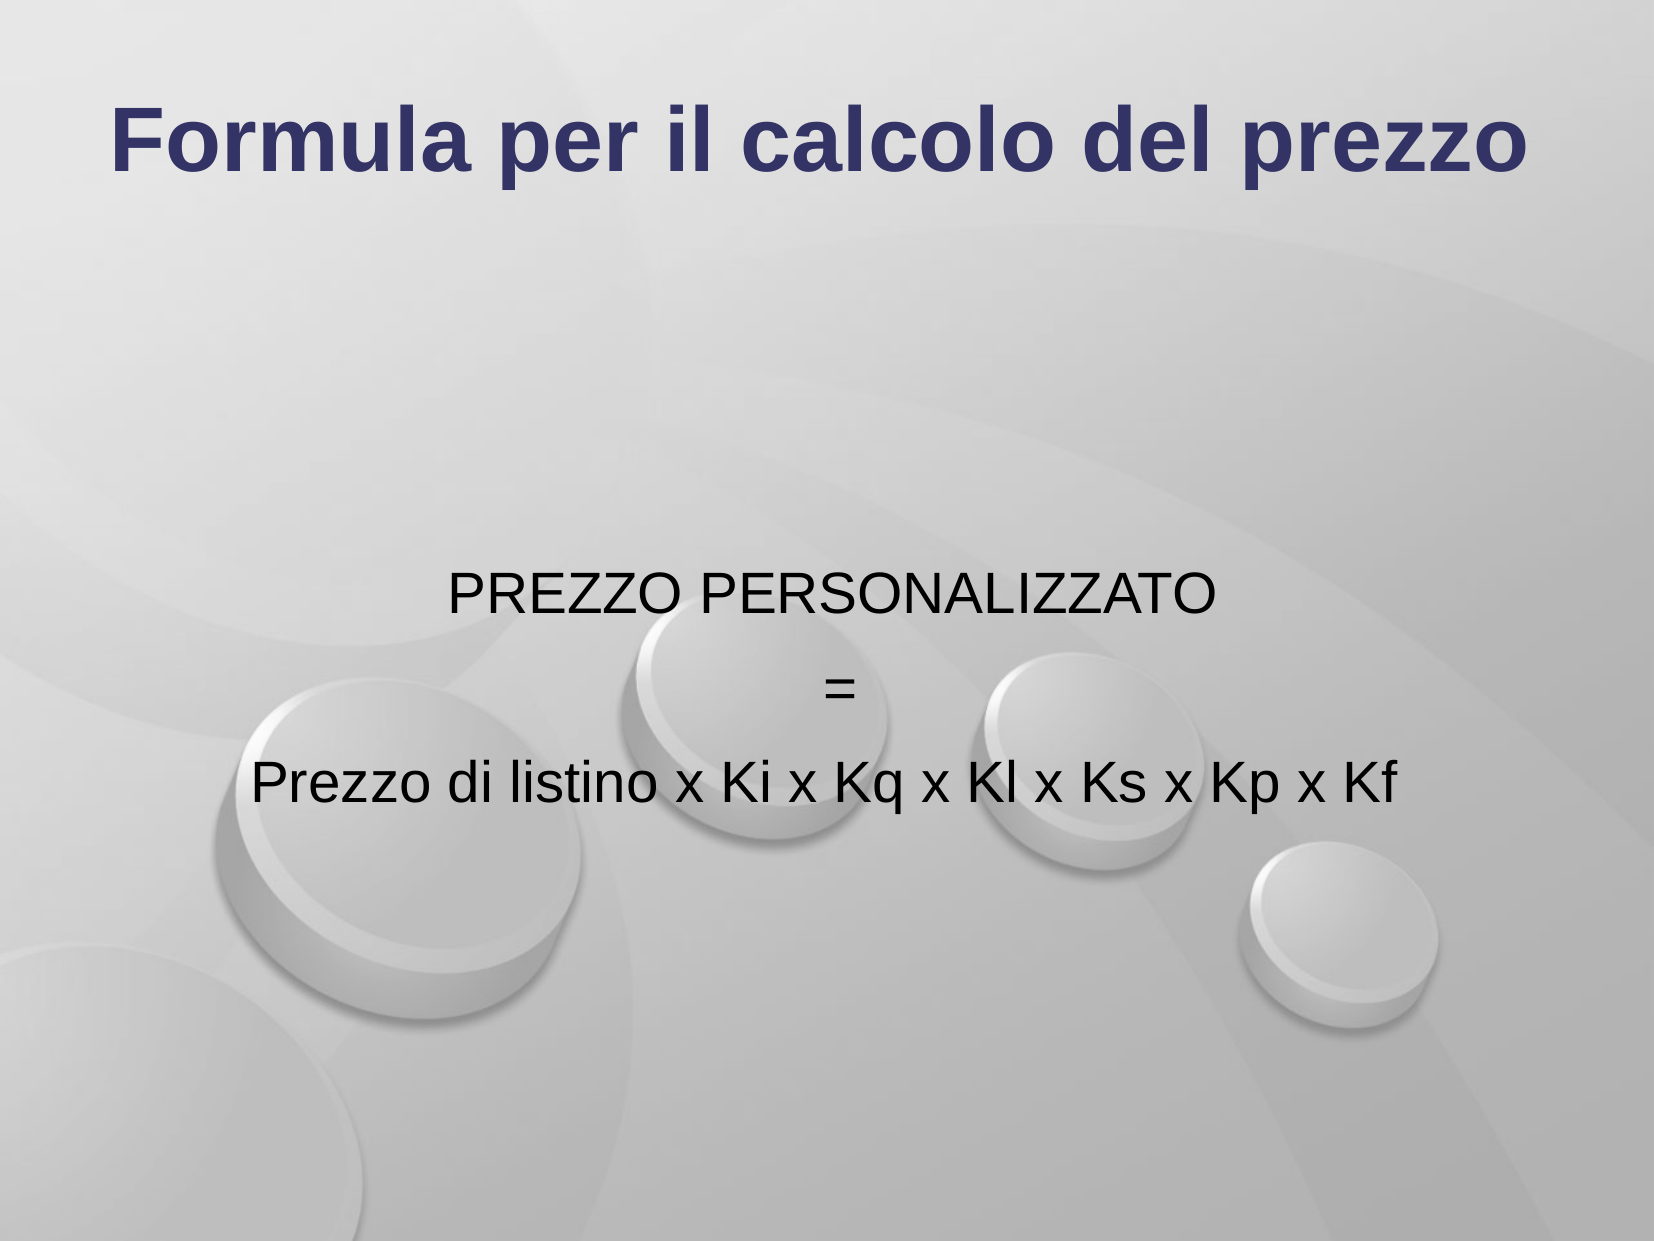

# Formula per il calcolo del prezzo
PREZZO PERSONALIZZATO
 =
Prezzo di listino x Ki x Kq x Kl x Ks x Kp x Kf